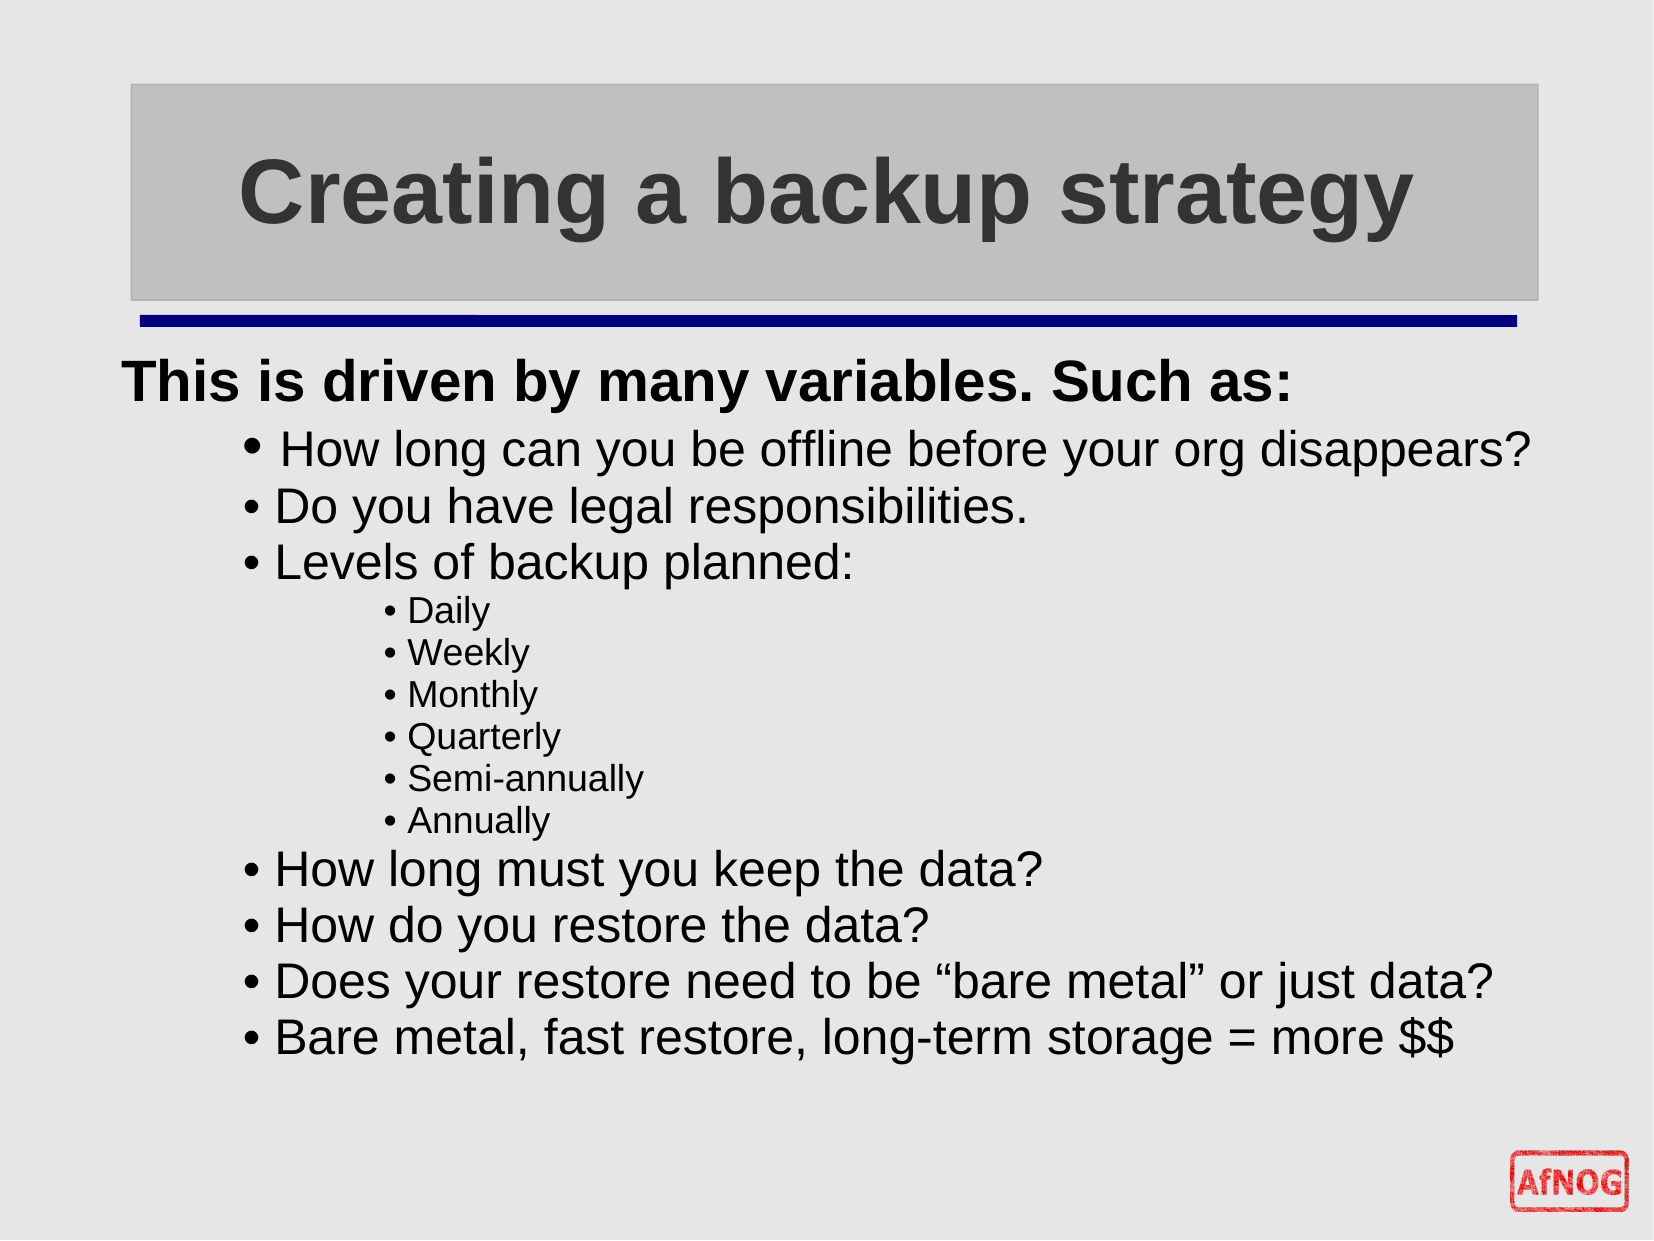

Creating a backup strategy
This is driven by many variables. Such as:
 How long can you be offline before your org disappears?
 Do you have legal responsibilities.
 Levels of backup planned:
 Daily
 Weekly
 Monthly
 Quarterly
 Semi-annually
 Annually
 How long must you keep the data?
 How do you restore the data?
 Does your restore need to be “bare metal” or just data?
 Bare metal, fast restore, long-term storage = more $$